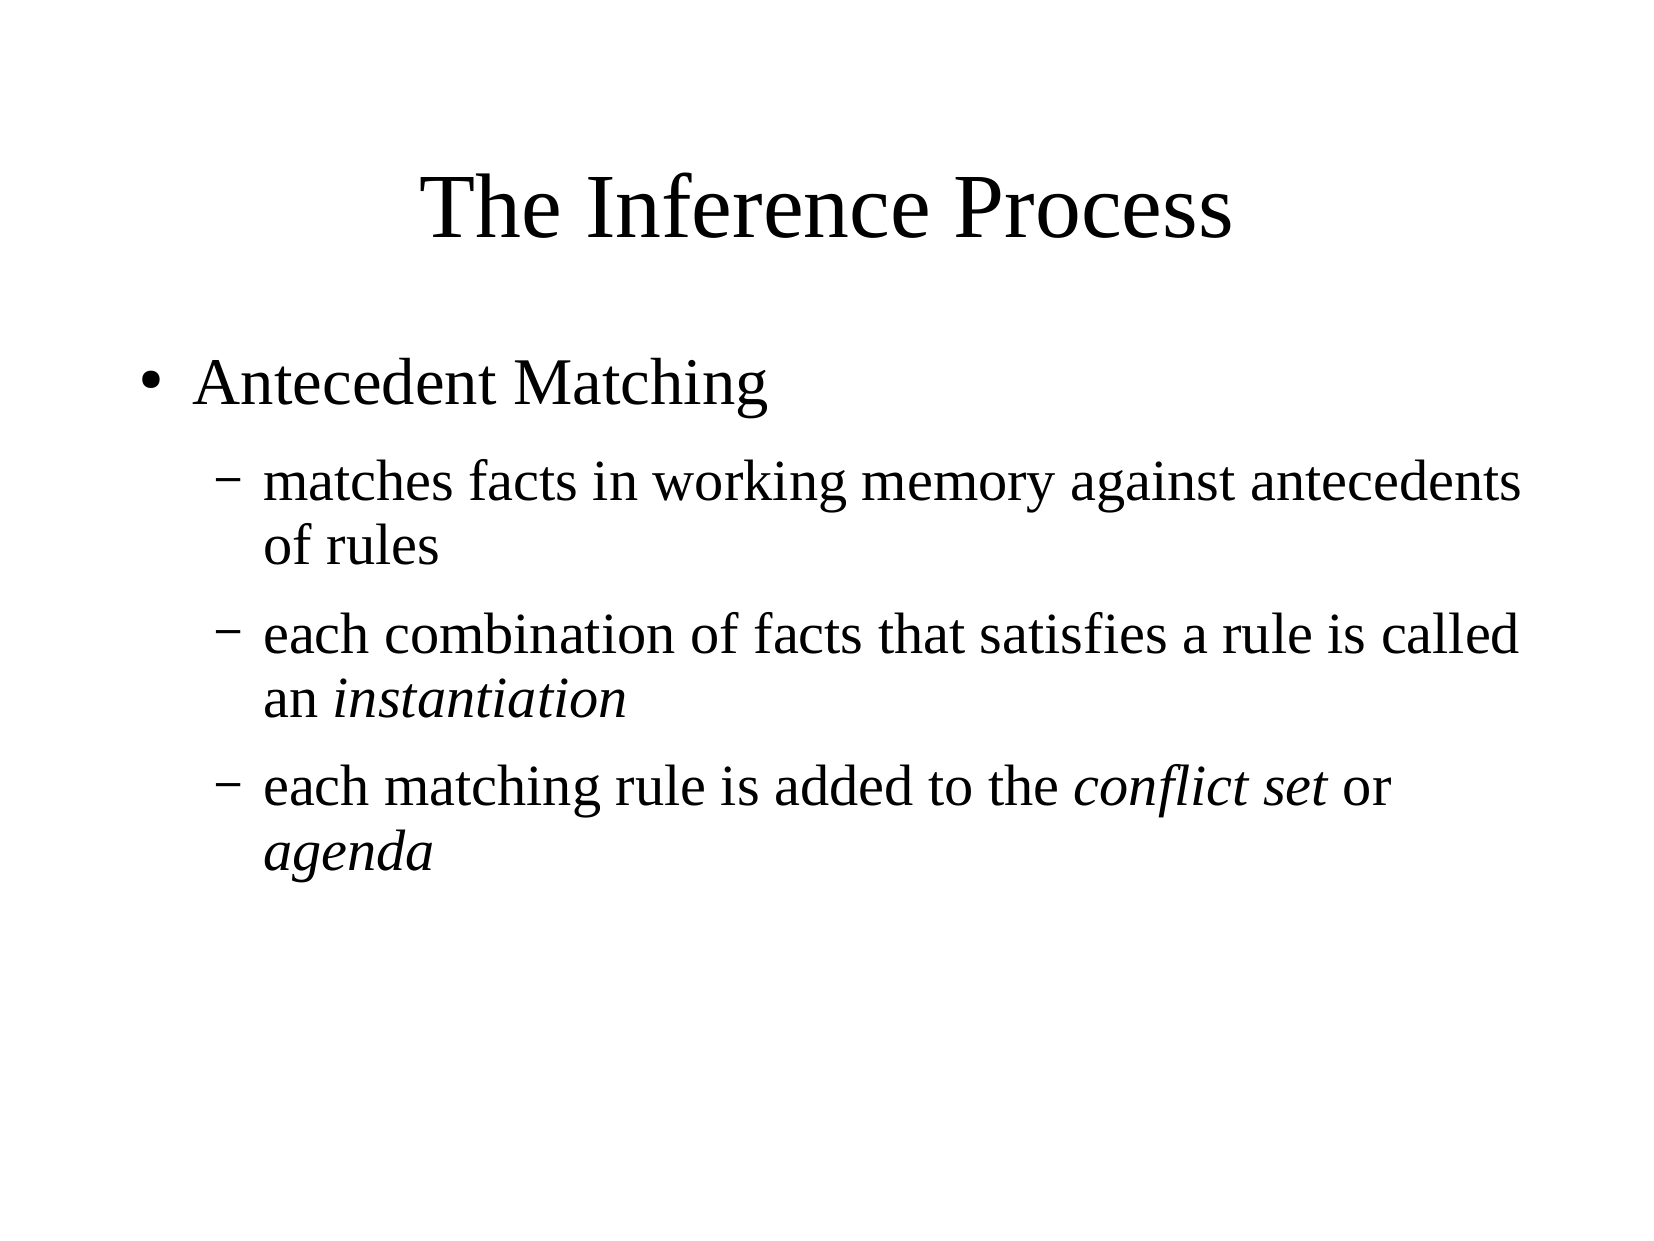

# The Inference Process
Antecedent Matching
matches facts in working memory against antecedents of rules
each combination of facts that satisfies a rule is called an instantiation
each matching rule is added to the conflict set or agenda